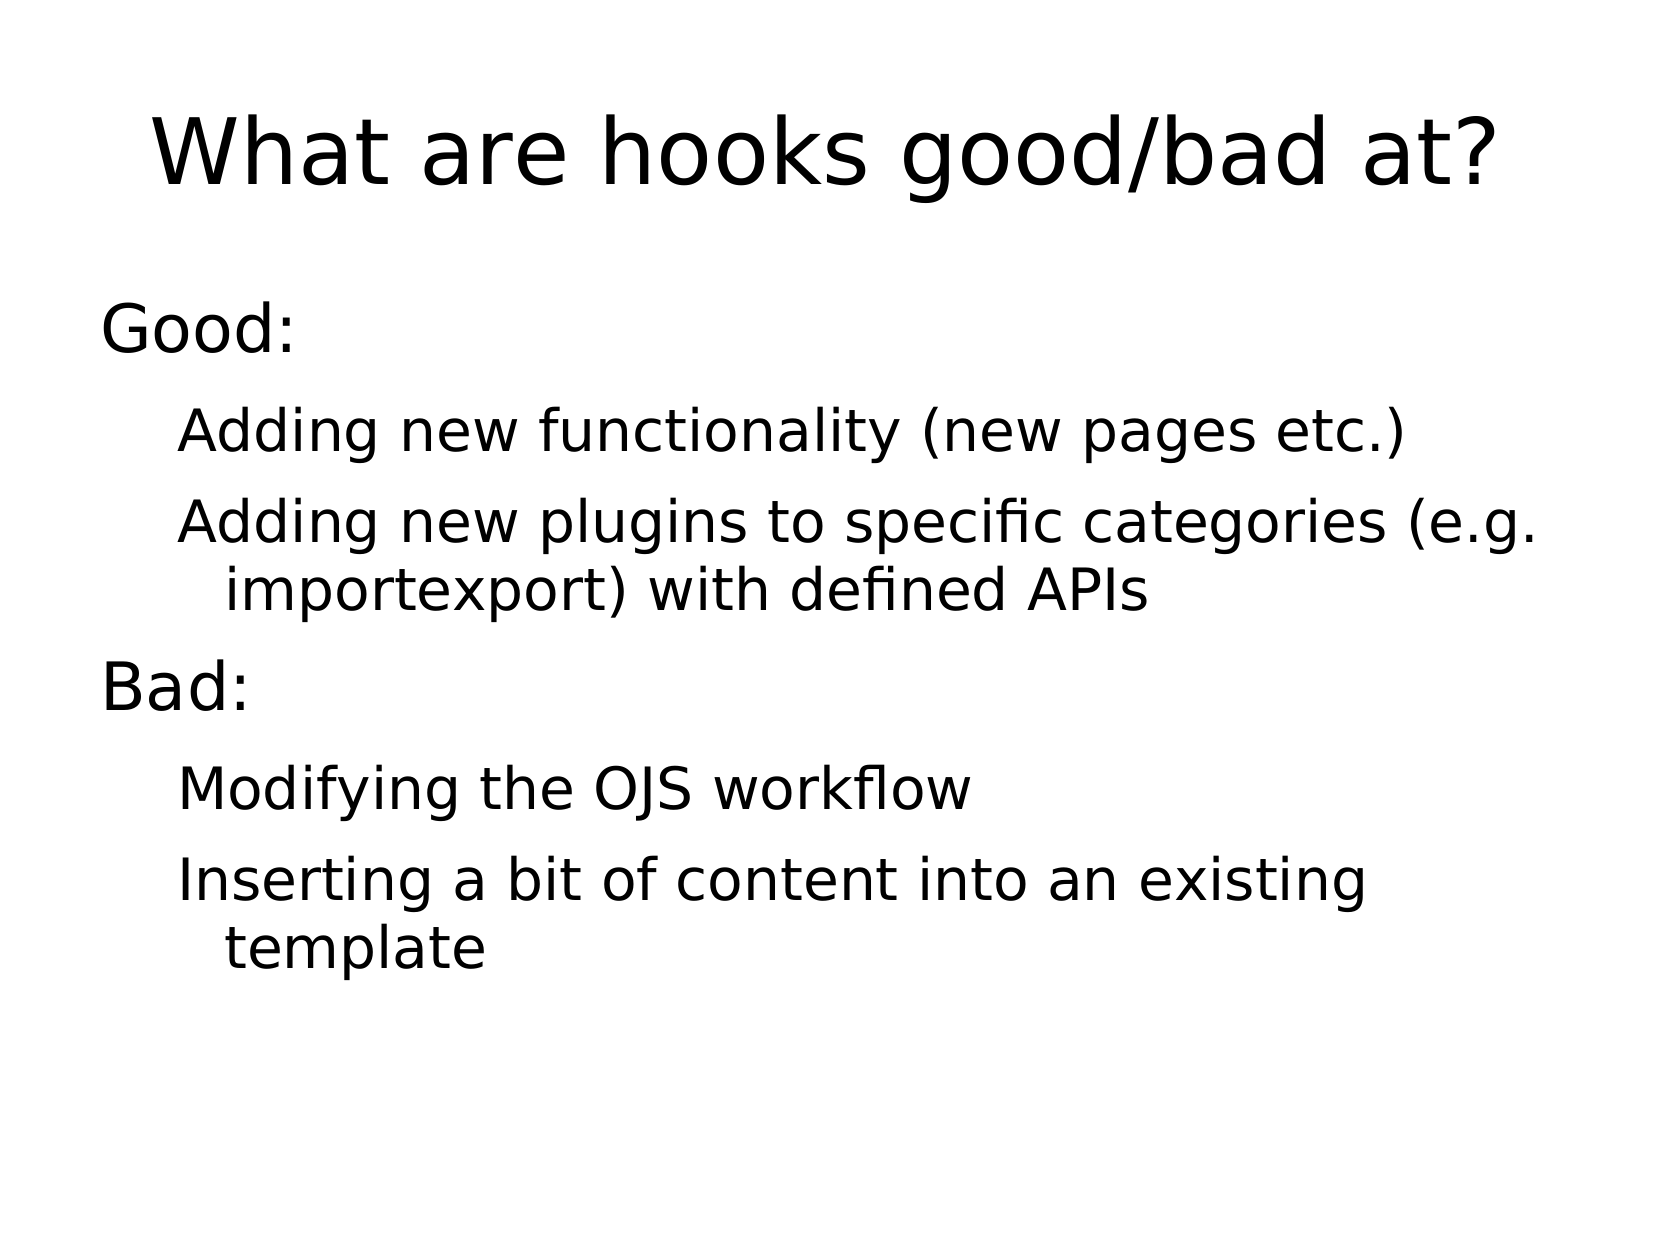

# What are hooks good/bad at?
Good:
Adding new functionality (new pages etc.)
Adding new plugins to specific categories (e.g. importexport) with defined APIs
Bad:
Modifying the OJS workflow
Inserting a bit of content into an existing template